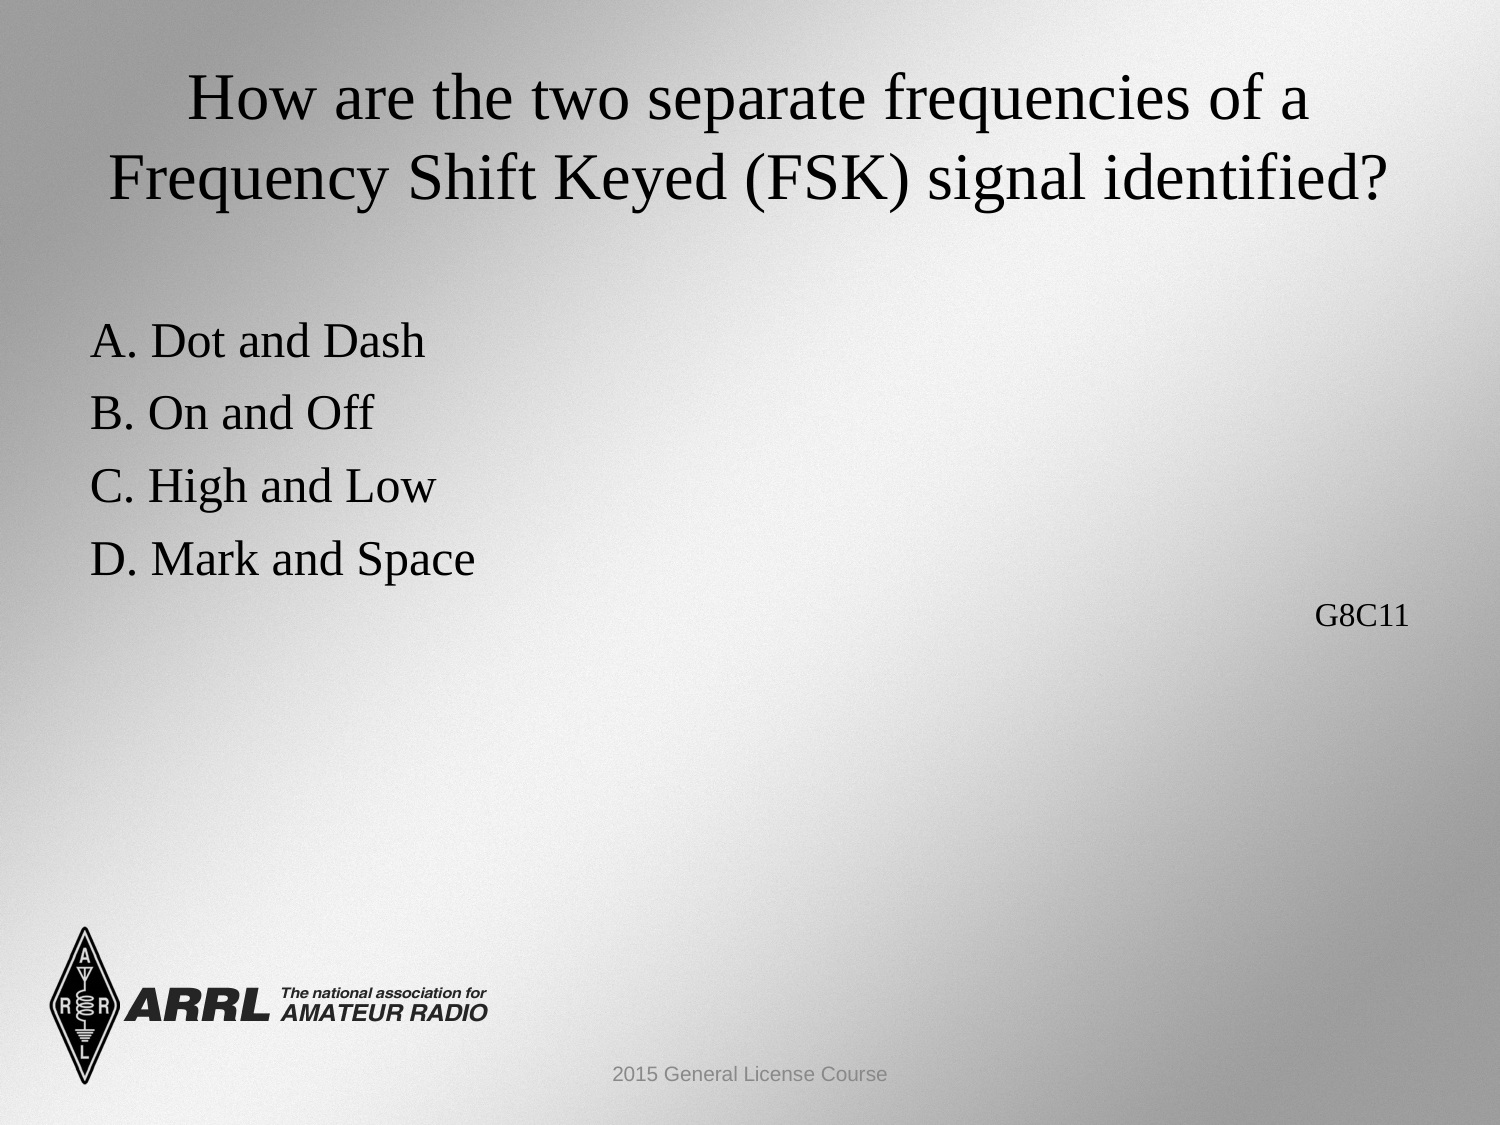

# How are the two separate frequencies of a Frequency Shift Keyed (FSK) signal identified?
A. Dot and Dash
B. On and Off
C. High and Low
D. Mark and Space
 G8C11
2015 General License Course